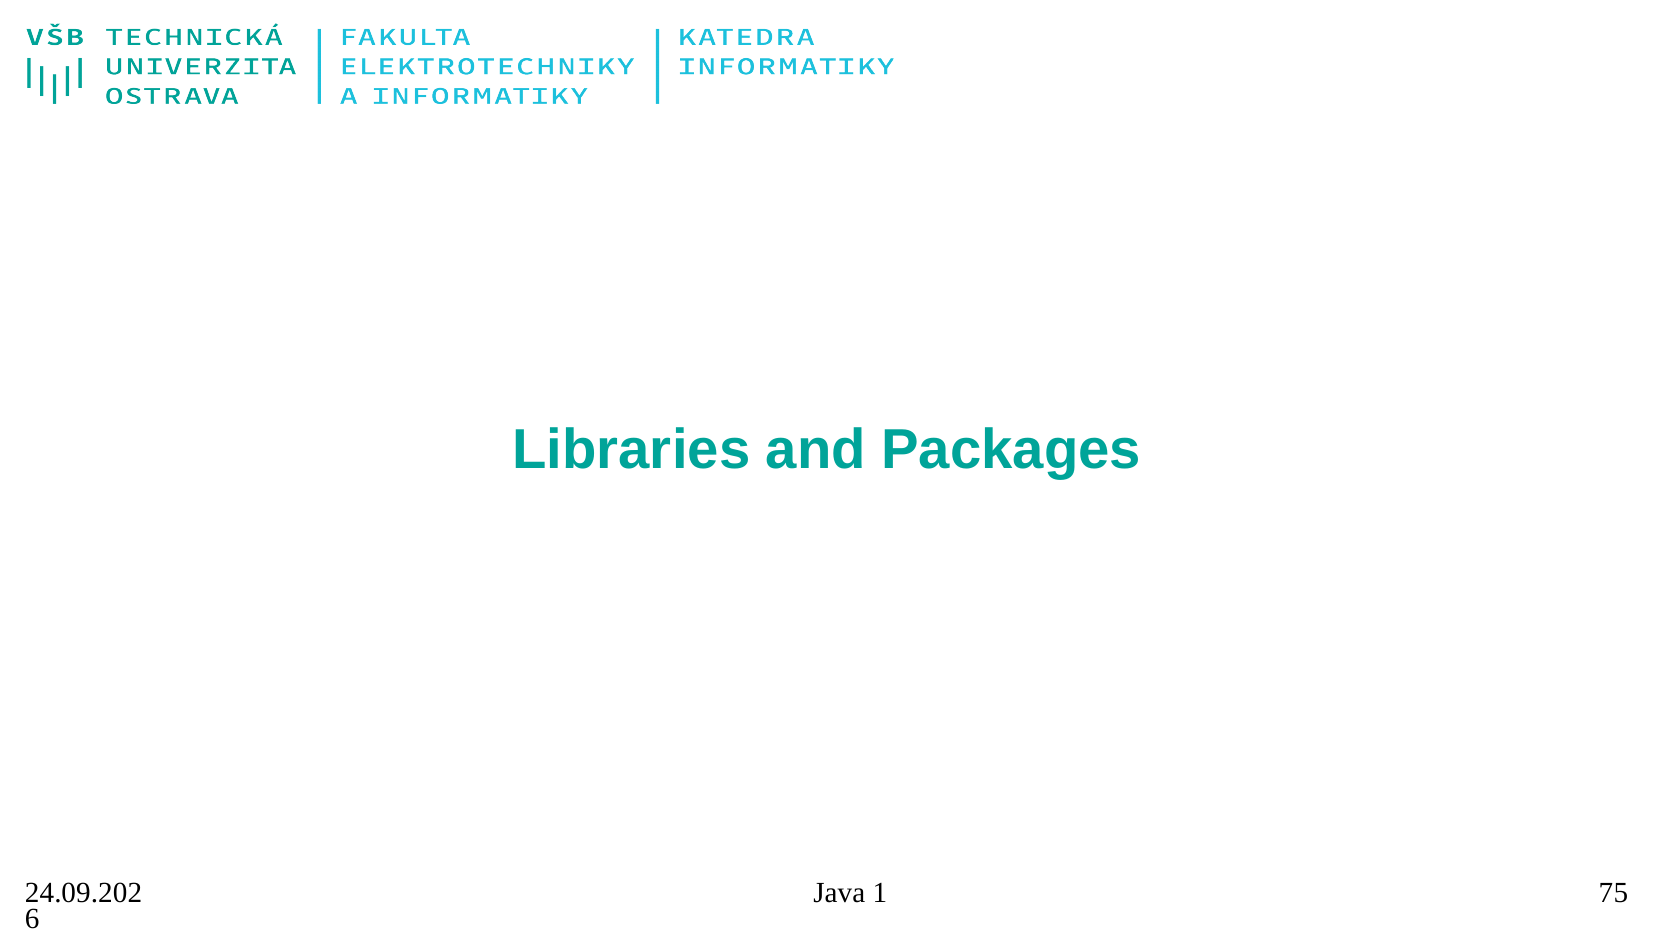

# Libraries and Packages
Java 1
75